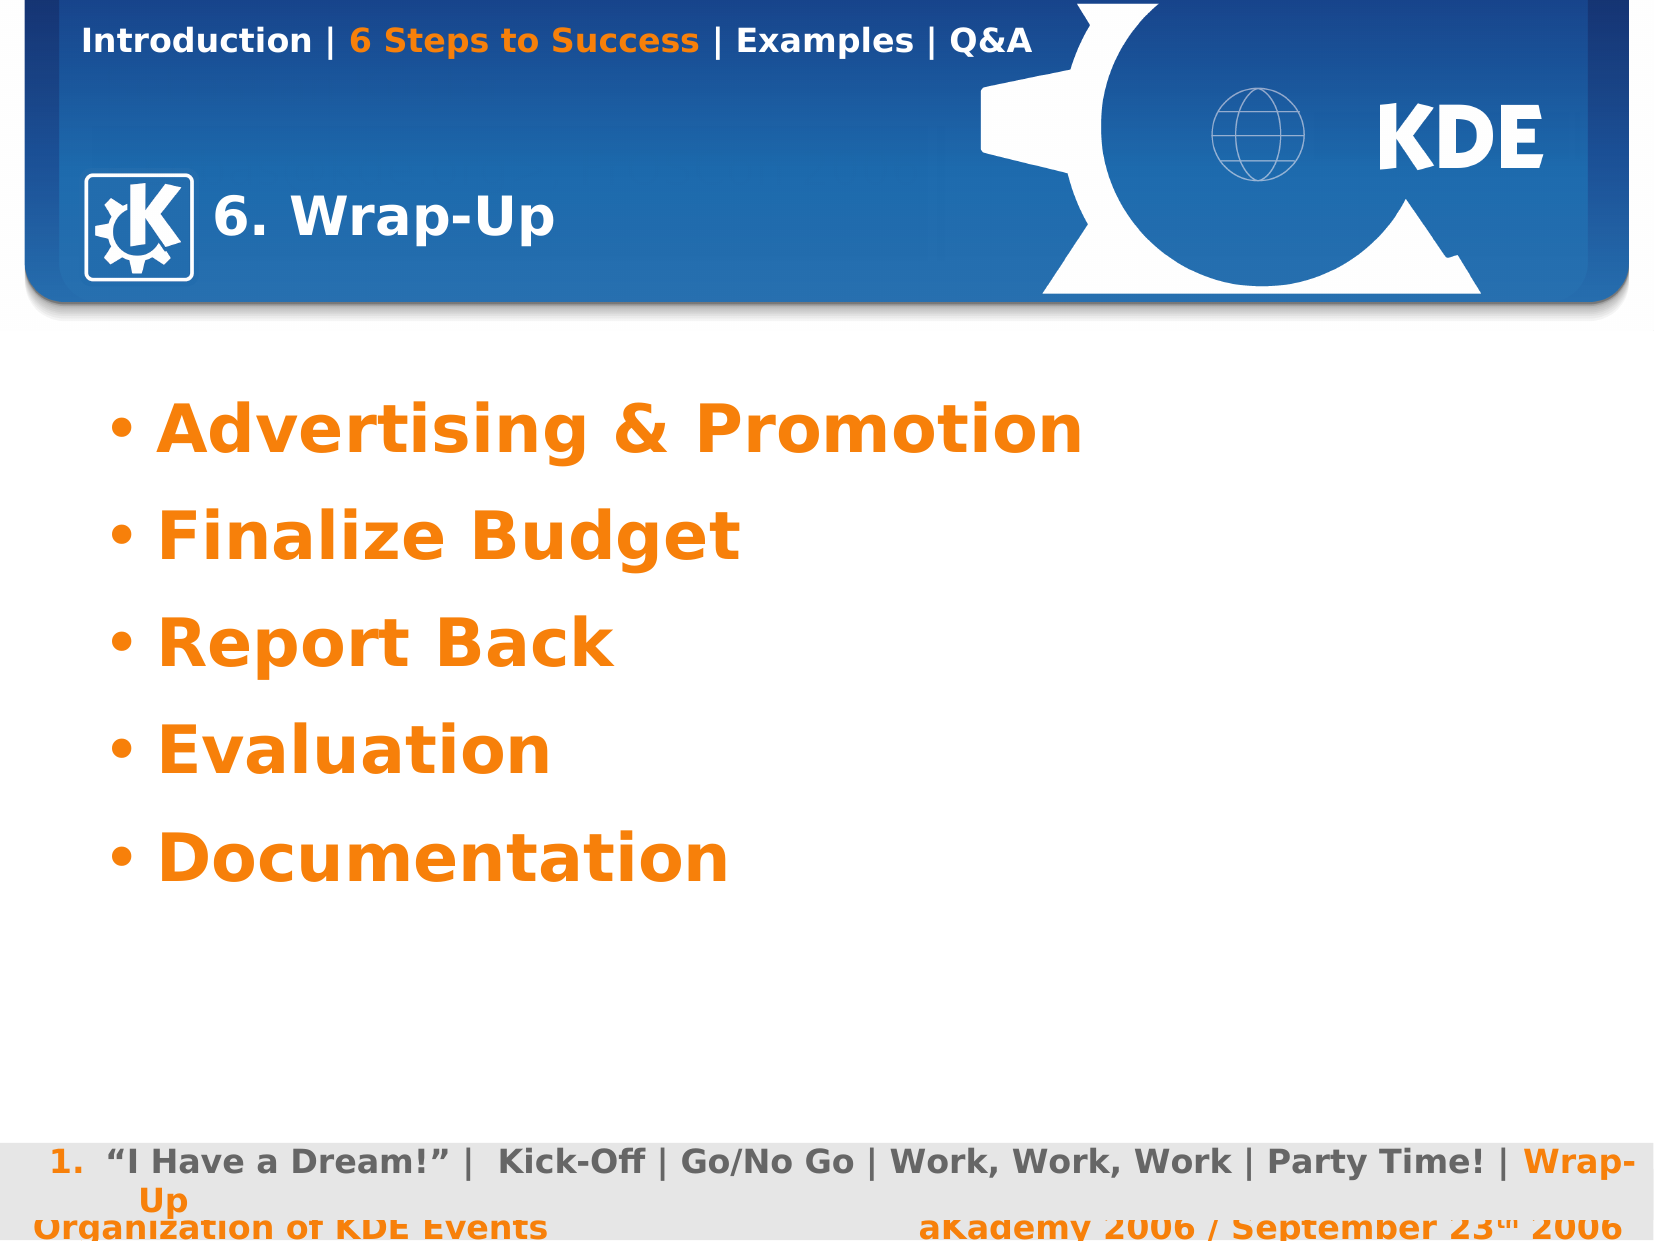

Introduction | 6 Steps to Success | Examples | Q&A
# 6. Wrap-Up
Advertising & Promotion
Finalize Budget
Report Back
Evaluation
Documentation
 “I Have a Dream!” | Kick-Off | Go/No Go | Work, Work, Work | Party Time! | Wrap-Up